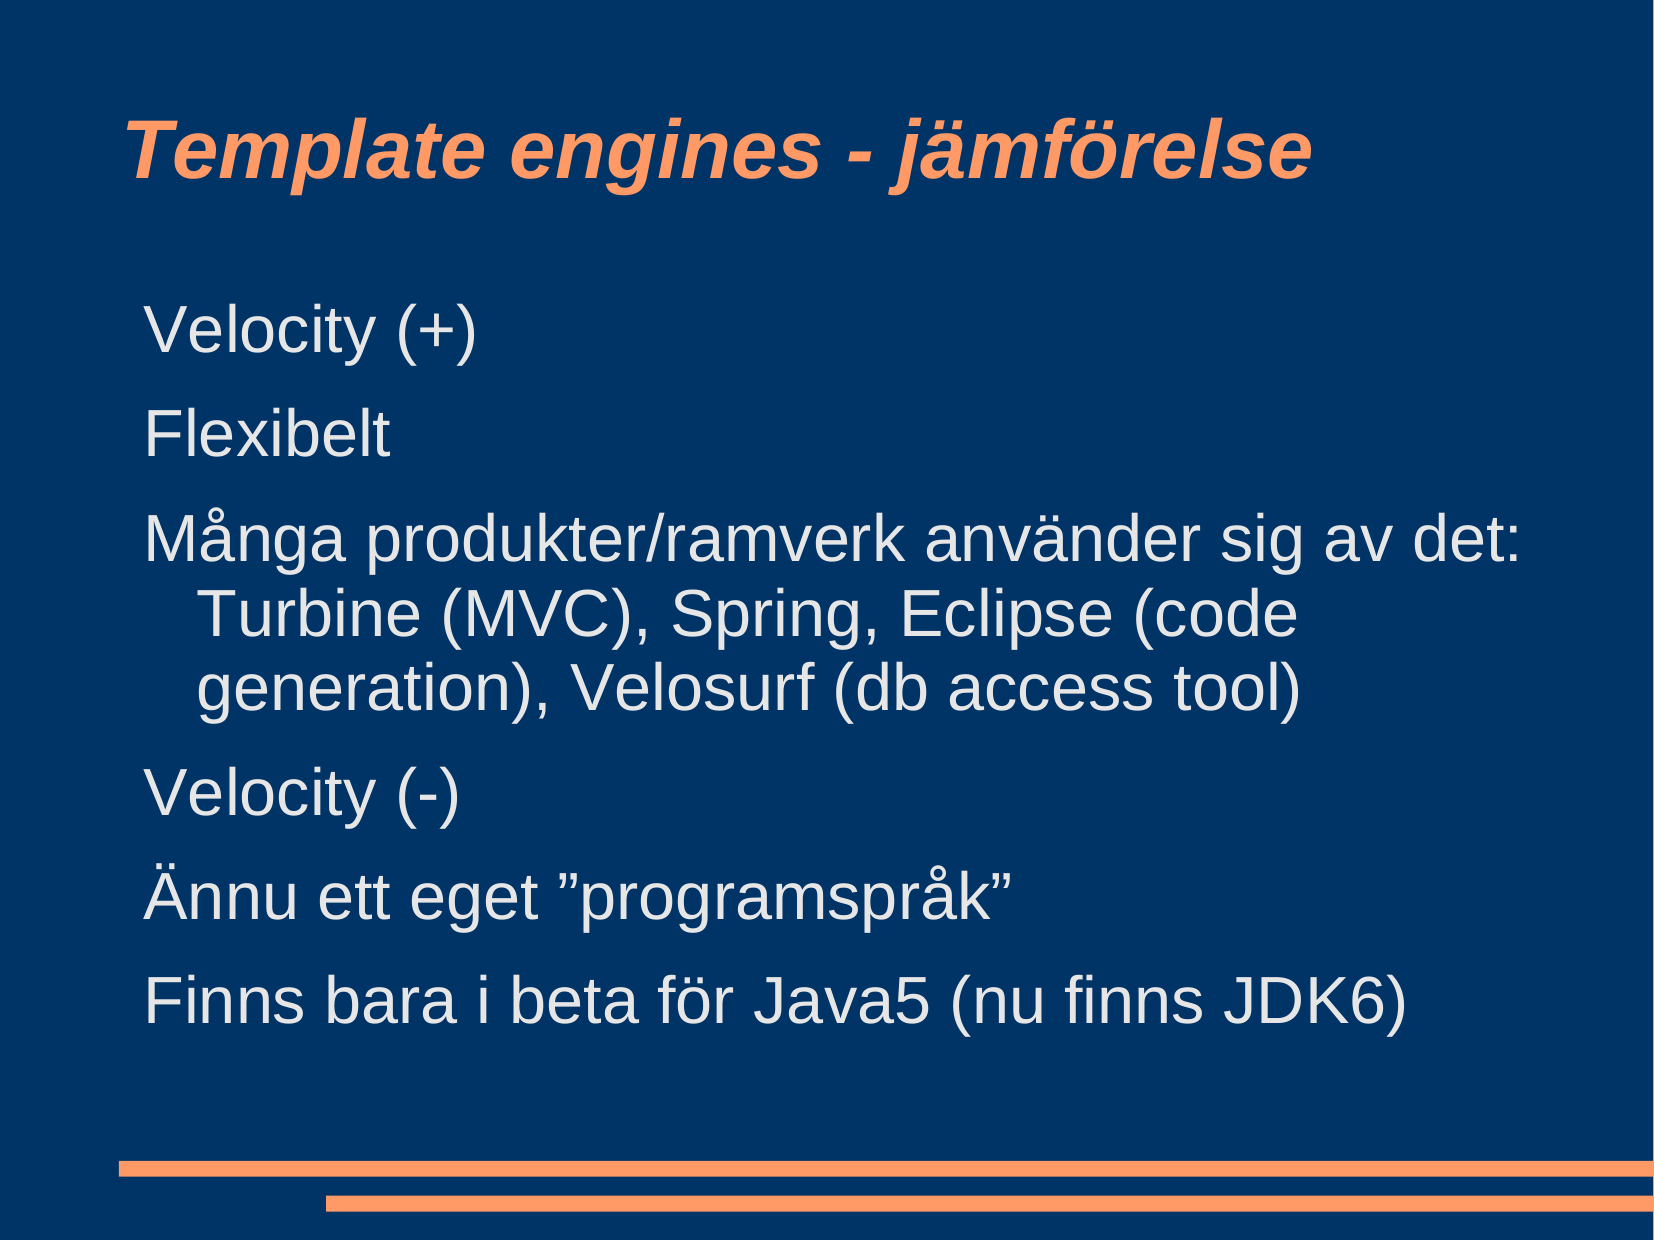

# Template engines - jämförelse
Velocity (+)
Flexibelt
Många produkter/ramverk använder sig av det: Turbine (MVC), Spring, Eclipse (code generation), Velosurf (db access tool)
Velocity (-)
Ännu ett eget ”programspråk”
Finns bara i beta för Java5 (nu finns JDK6)